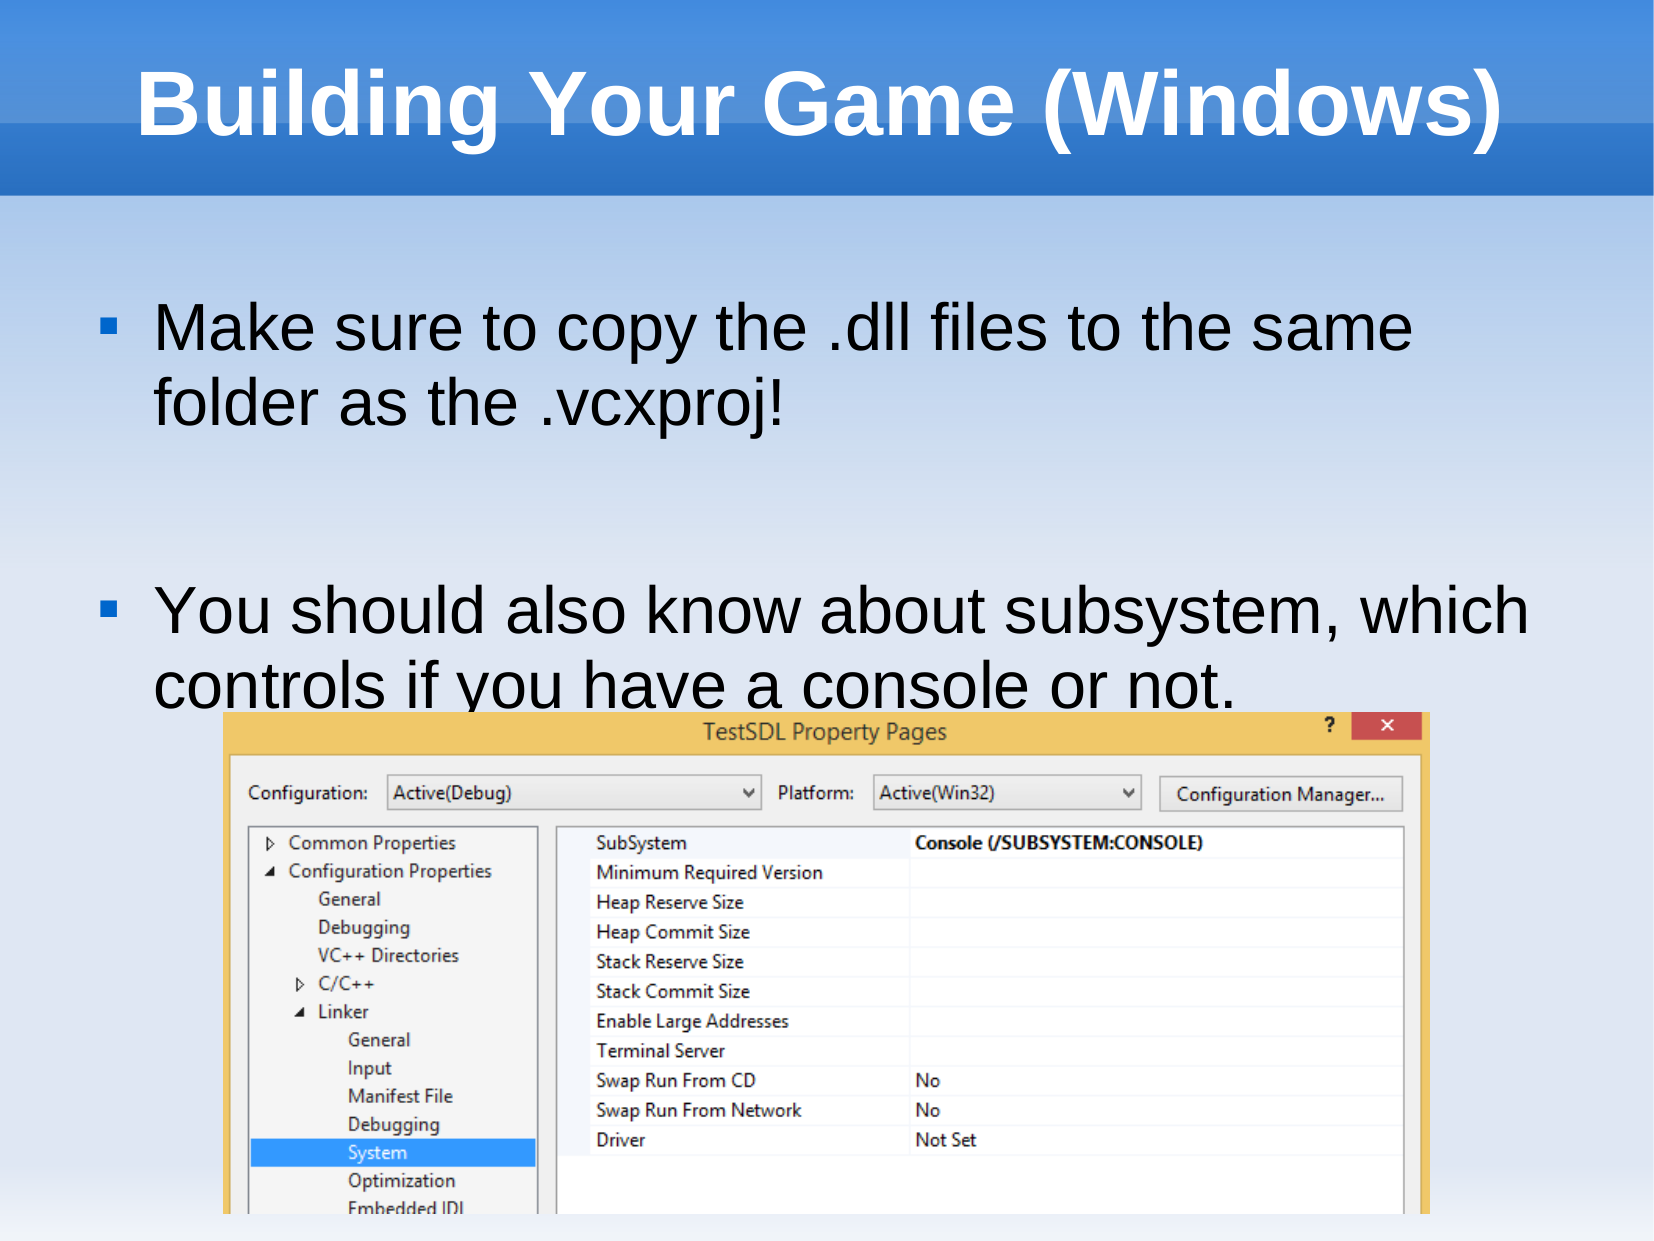

# Building Your Game (Windows)
Make sure to copy the .dll files to the same folder as the .vcxproj!
You should also know about subsystem, which controls if you have a console or not.